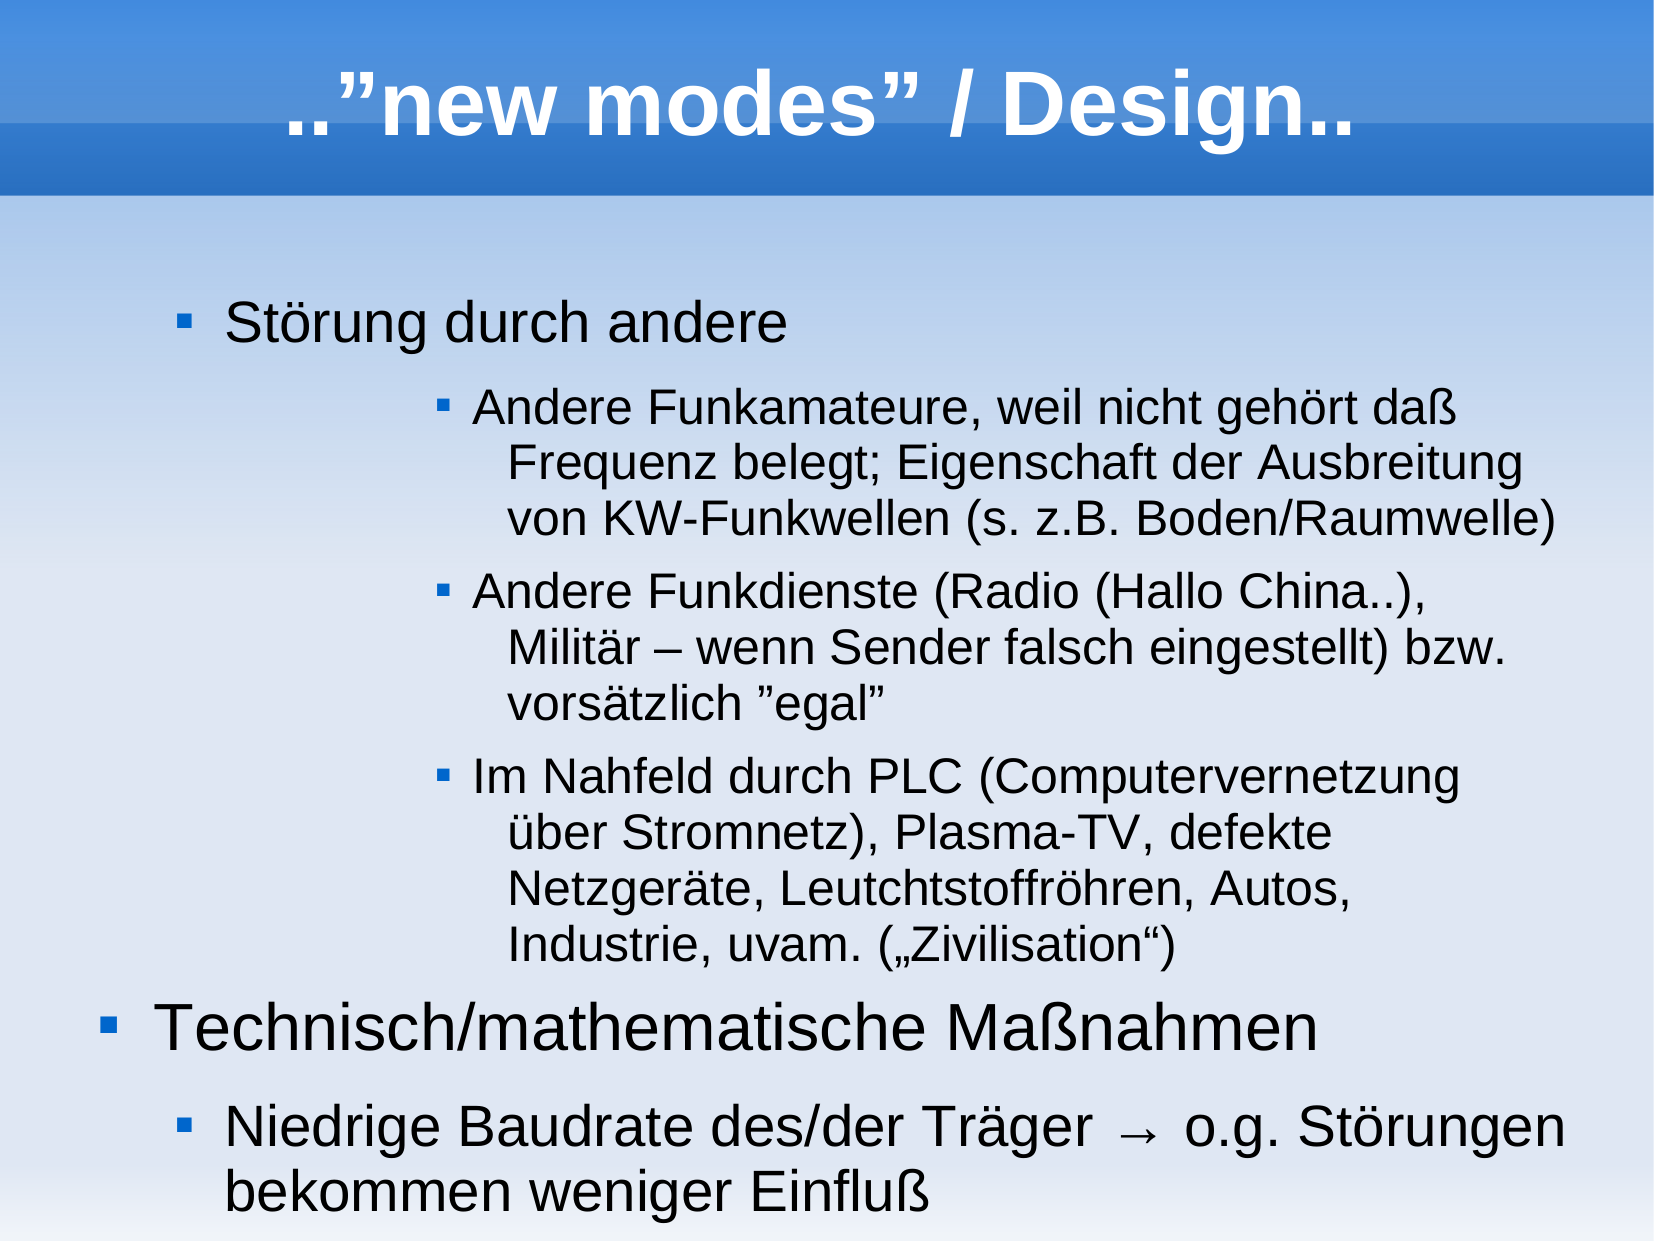

# ..”new modes” / Design..
Störung durch andere
Andere Funkamateure, weil nicht gehört daß Frequenz belegt; Eigenschaft der Ausbreitung von KW-Funkwellen (s. z.B. Boden/Raumwelle)
Andere Funkdienste (Radio (Hallo China..), Militär – wenn Sender falsch eingestellt) bzw. vorsätzlich ”egal”
Im Nahfeld durch PLC (Computervernetzung über Stromnetz), Plasma-TV, defekte Netzgeräte, Leutchtstoffröhren, Autos, Industrie, uvam. („Zivilisation“)
Technisch/mathematische Maßnahmen
Niedrige Baudrate des/der Träger → o.g. Störungen bekommen weniger Einfluß